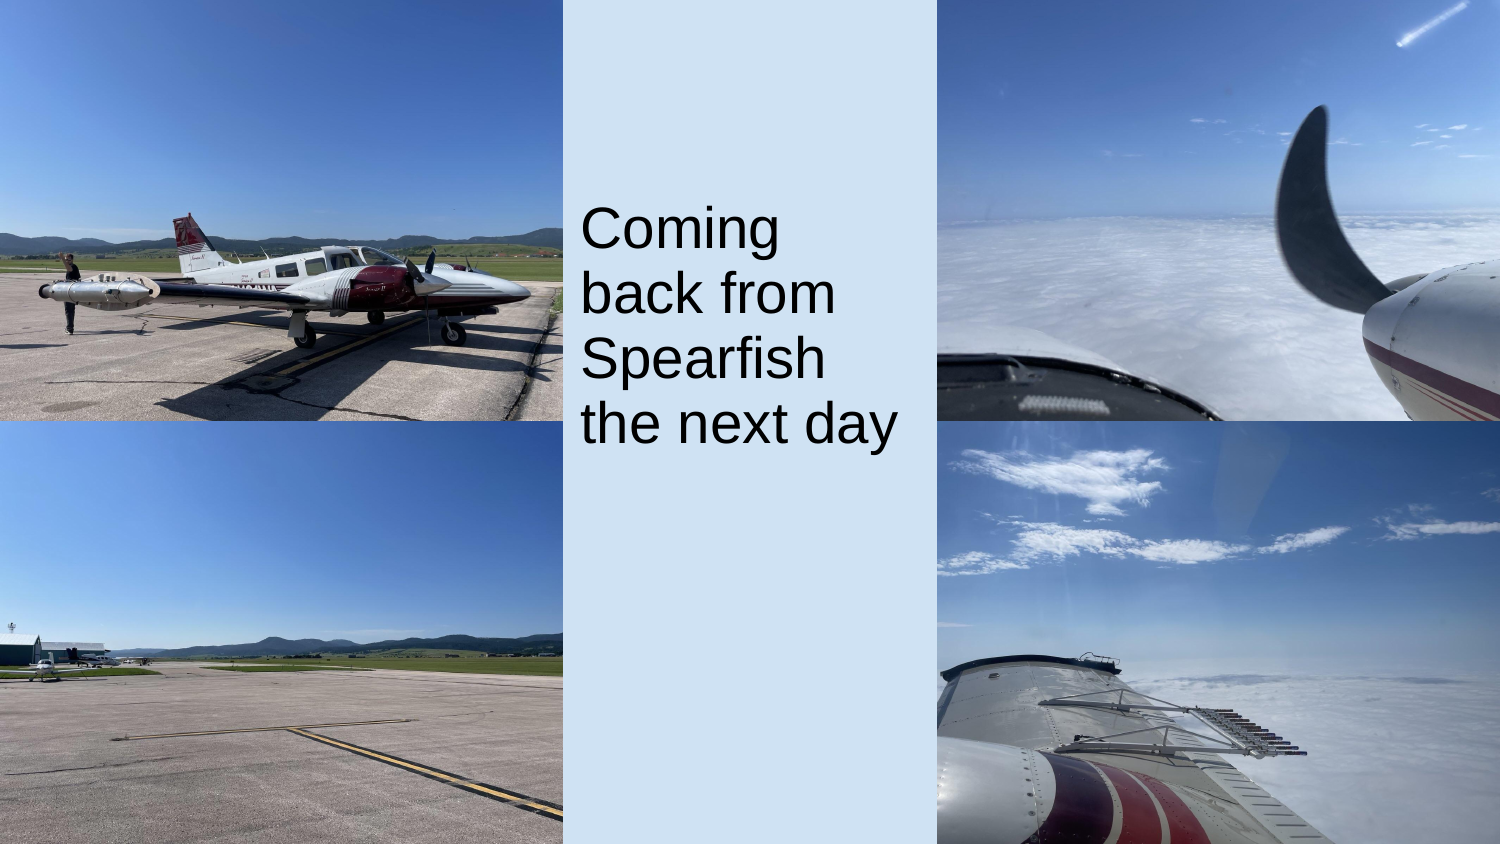

# Coming back from Spearfish the next day